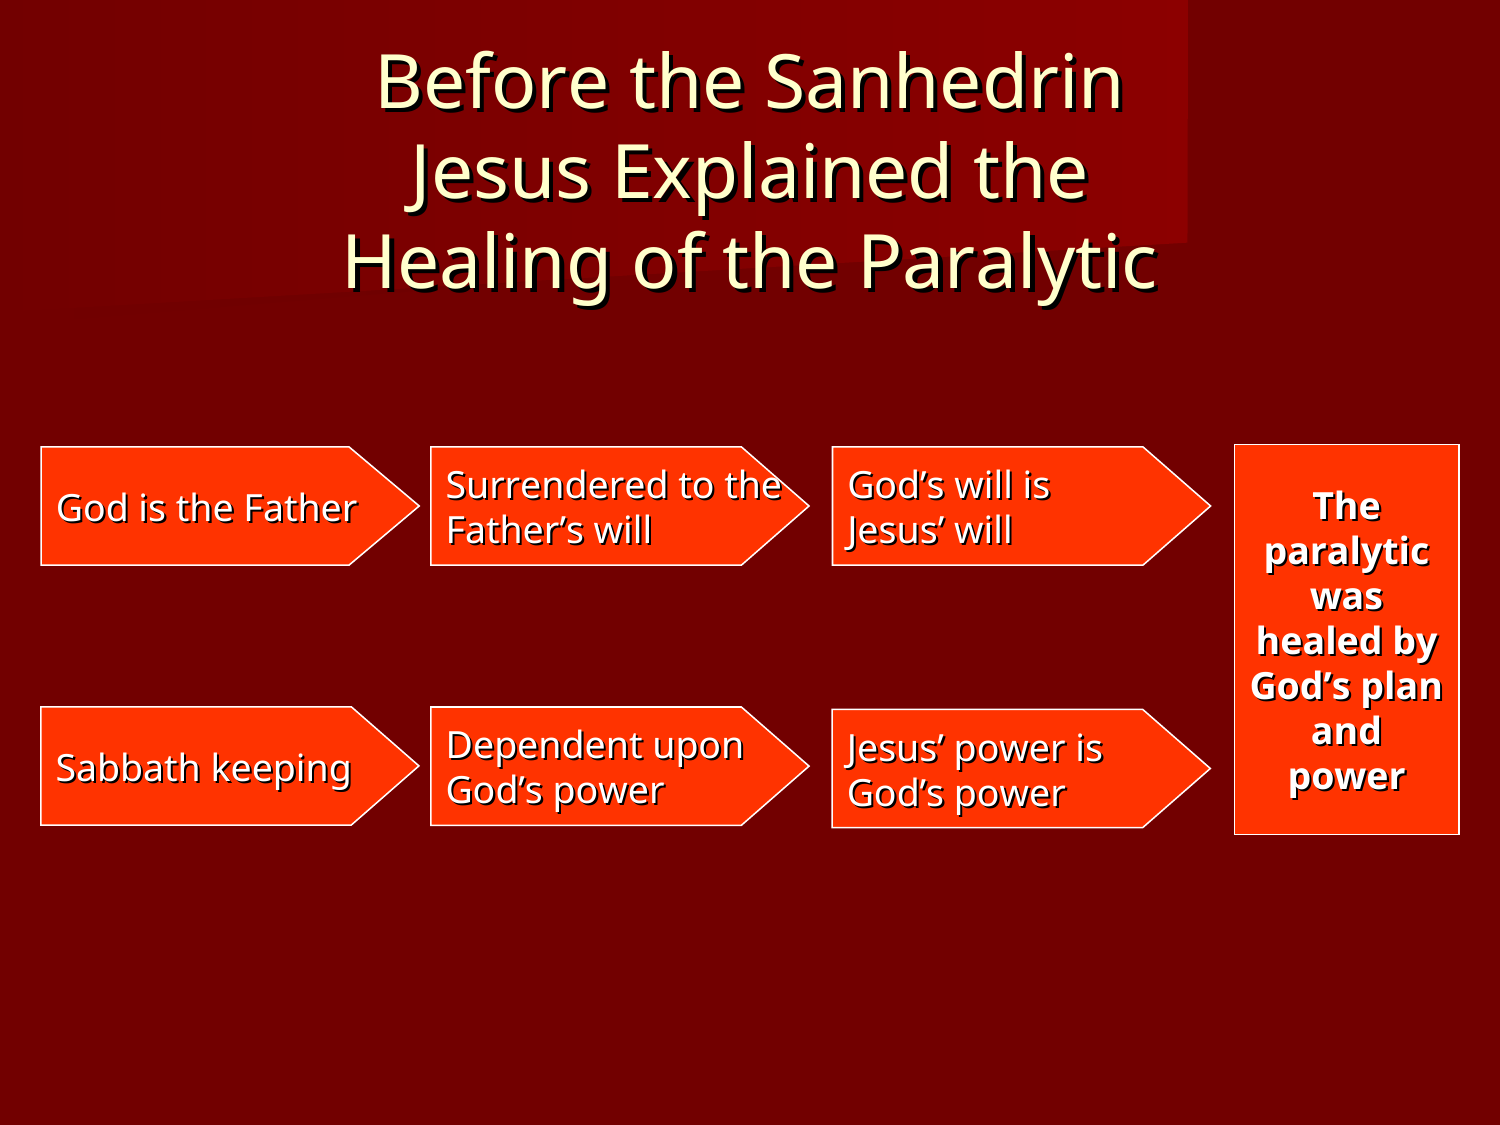

# Before the Sanhedrin Jesus Explained the Healing of the Paralytic
The paralytic was healed by God’s plan and power
God is the Father
Surrendered to the Father’s will
God’s will is
Jesus’ will
Sabbath keeping
Dependent upon God’s power
Jesus’ power is God’s power